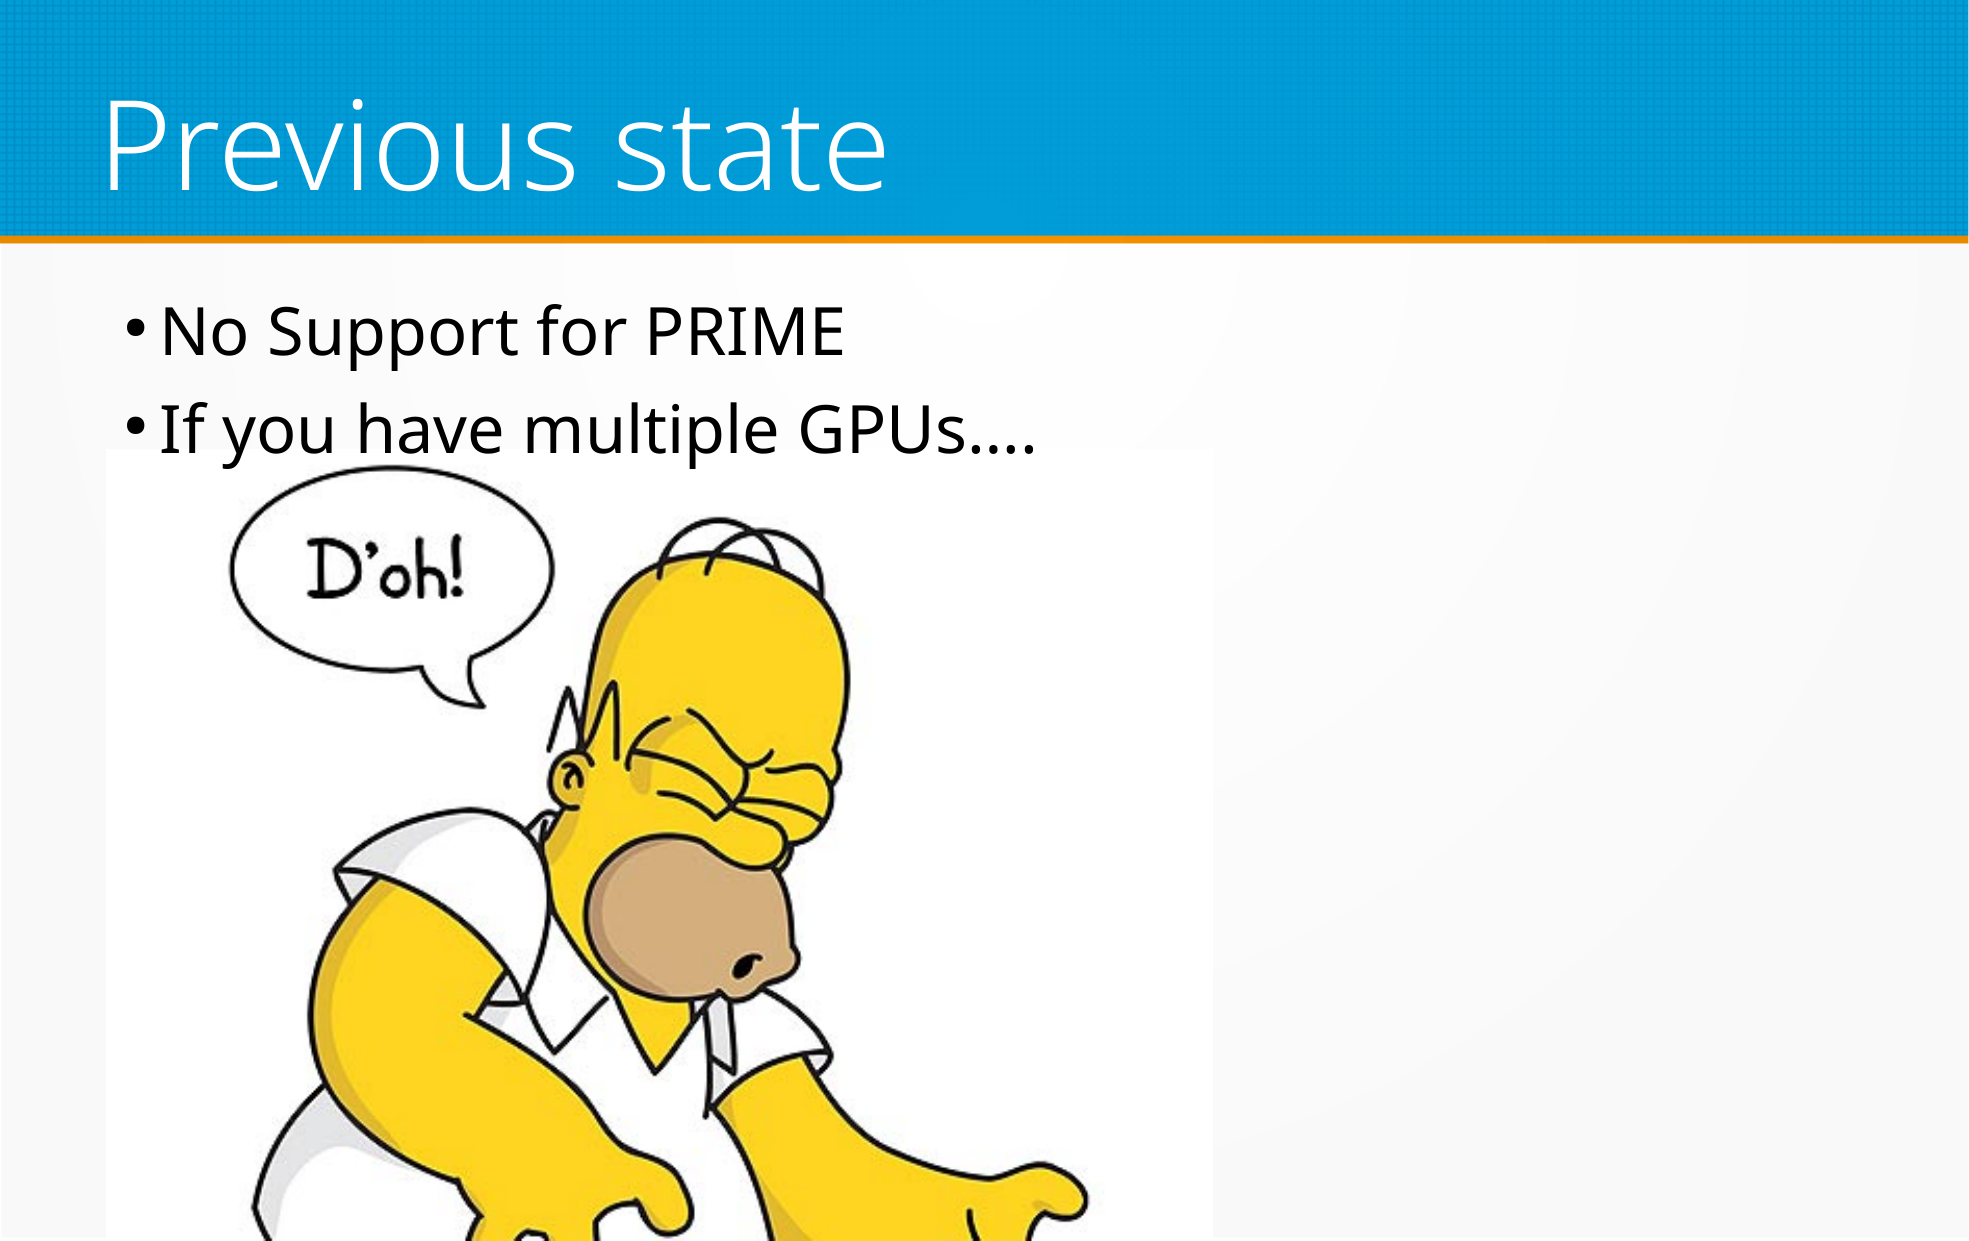

# Previous state
No Support for PRIME
If you have multiple GPUs….